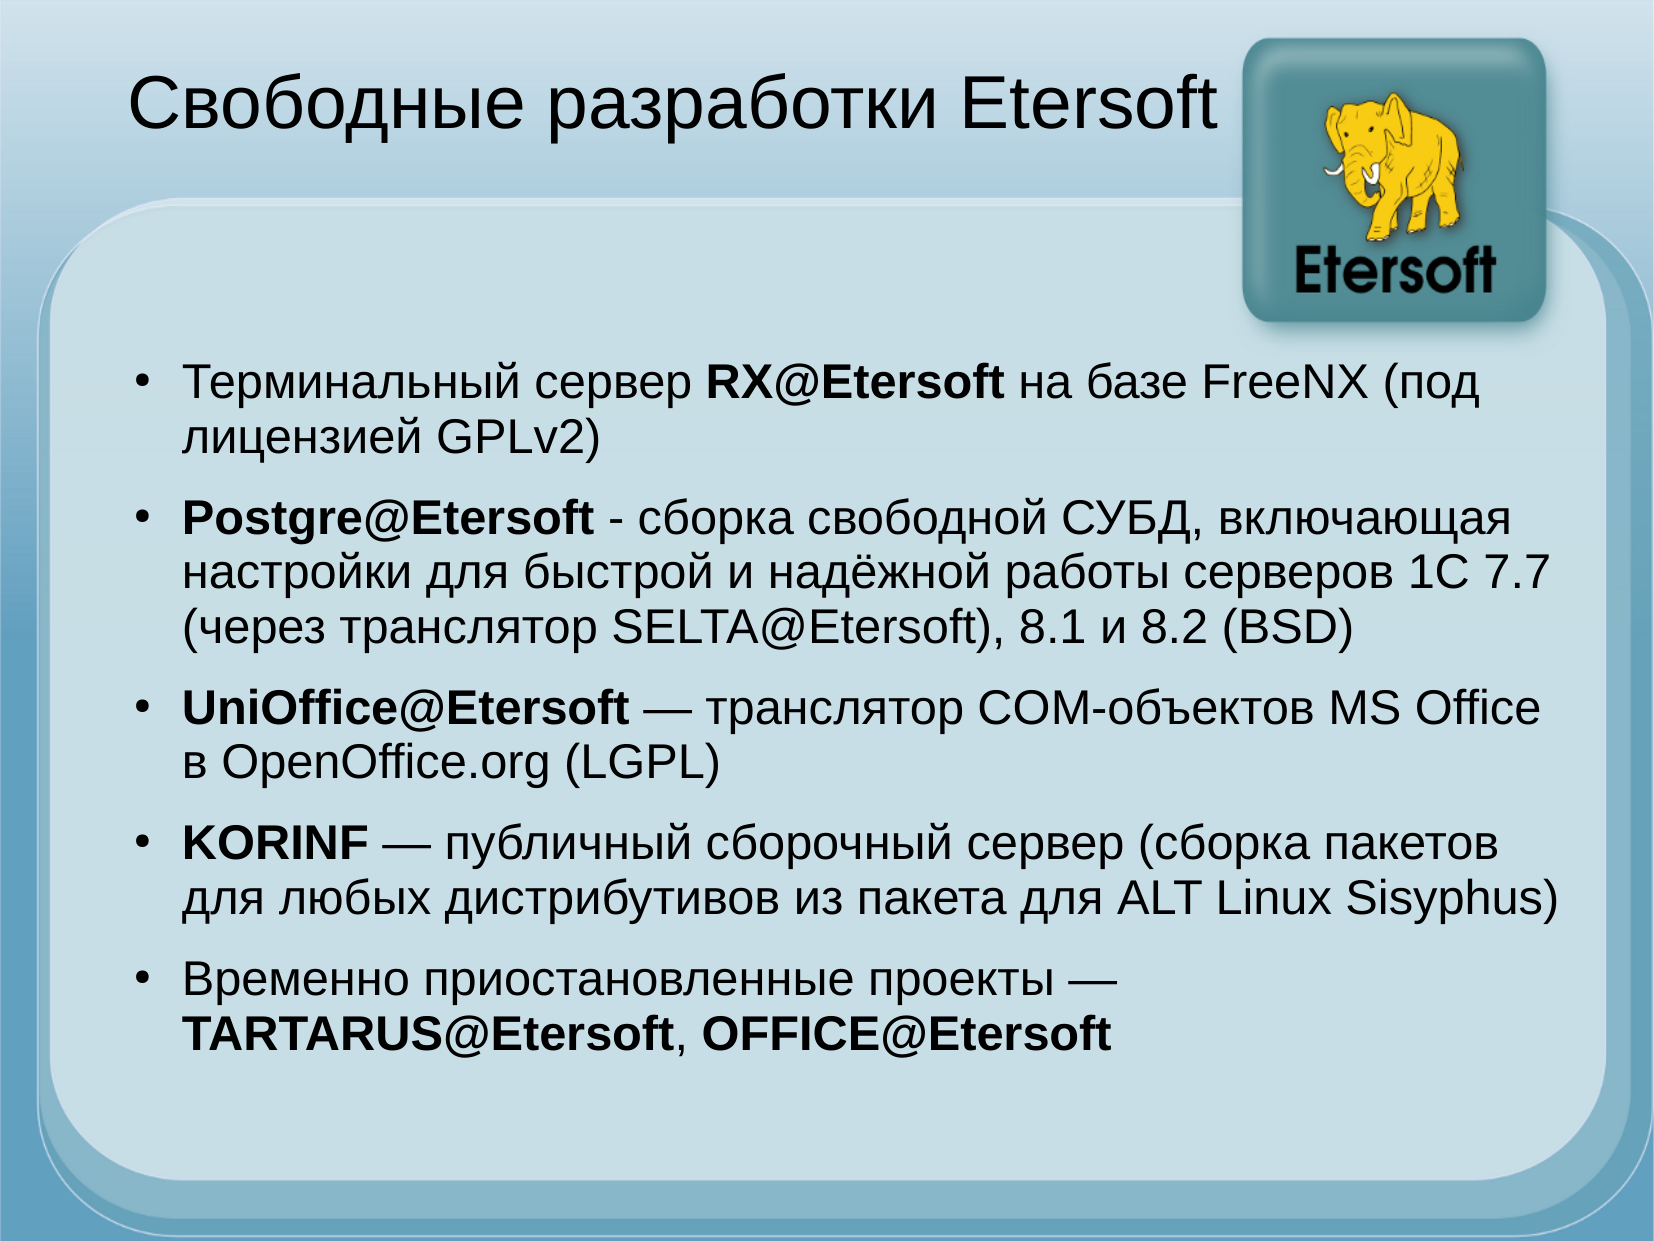

Свободные разработки Etersoft
# Терминальный сервер RX@Etersoft на базе FreeNX (под лицензией GPLv2)
Postgre@Etersoft - сборка свободной СУБД, включающая настройки для быстрой и надёжной работы серверов 1С 7.7 (через транслятор SELTA@Etersoft), 8.1 и 8.2 (BSD)
UniOffice@Etersoft — транслятор COM-объектов MS Office в OpenOffice.org (LGPL)
KORINF — публичный сборочный сервер (сборка пакетов для любых дистрибутивов из пакета для ALT Linux Sisyphus)
Временно приостановленные проекты — TARTARUS@Etersoft, OFFICE@Etersoft